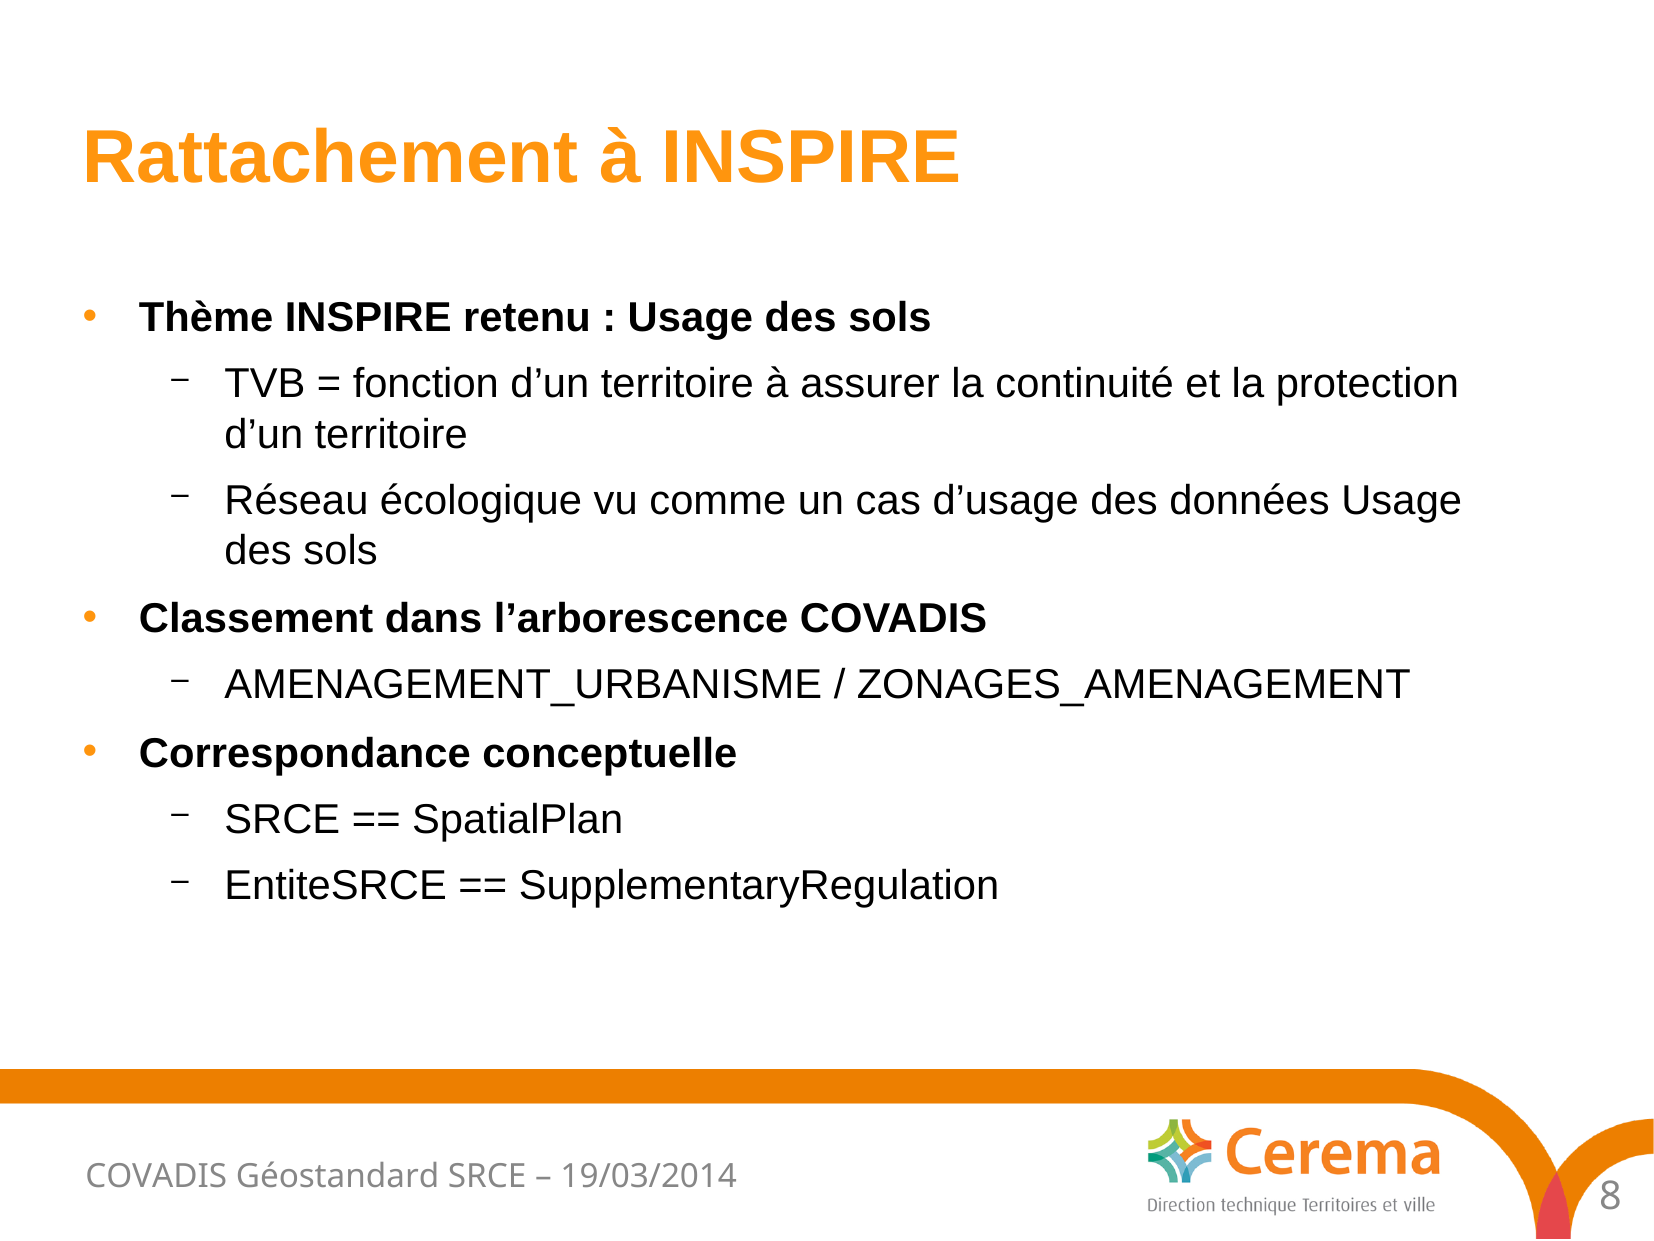

Rattachement à INSPIRE
# Thème INSPIRE retenu : Usage des sols
TVB = fonction d’un territoire à assurer la continuité et la protection d’un territoire
Réseau écologique vu comme un cas d’usage des données Usage des sols
Classement dans l’arborescence COVADIS
AMENAGEMENT_URBANISME / ZONAGES_AMENAGEMENT
Correspondance conceptuelle
SRCE == SpatialPlan
EntiteSRCE == SupplementaryRegulation